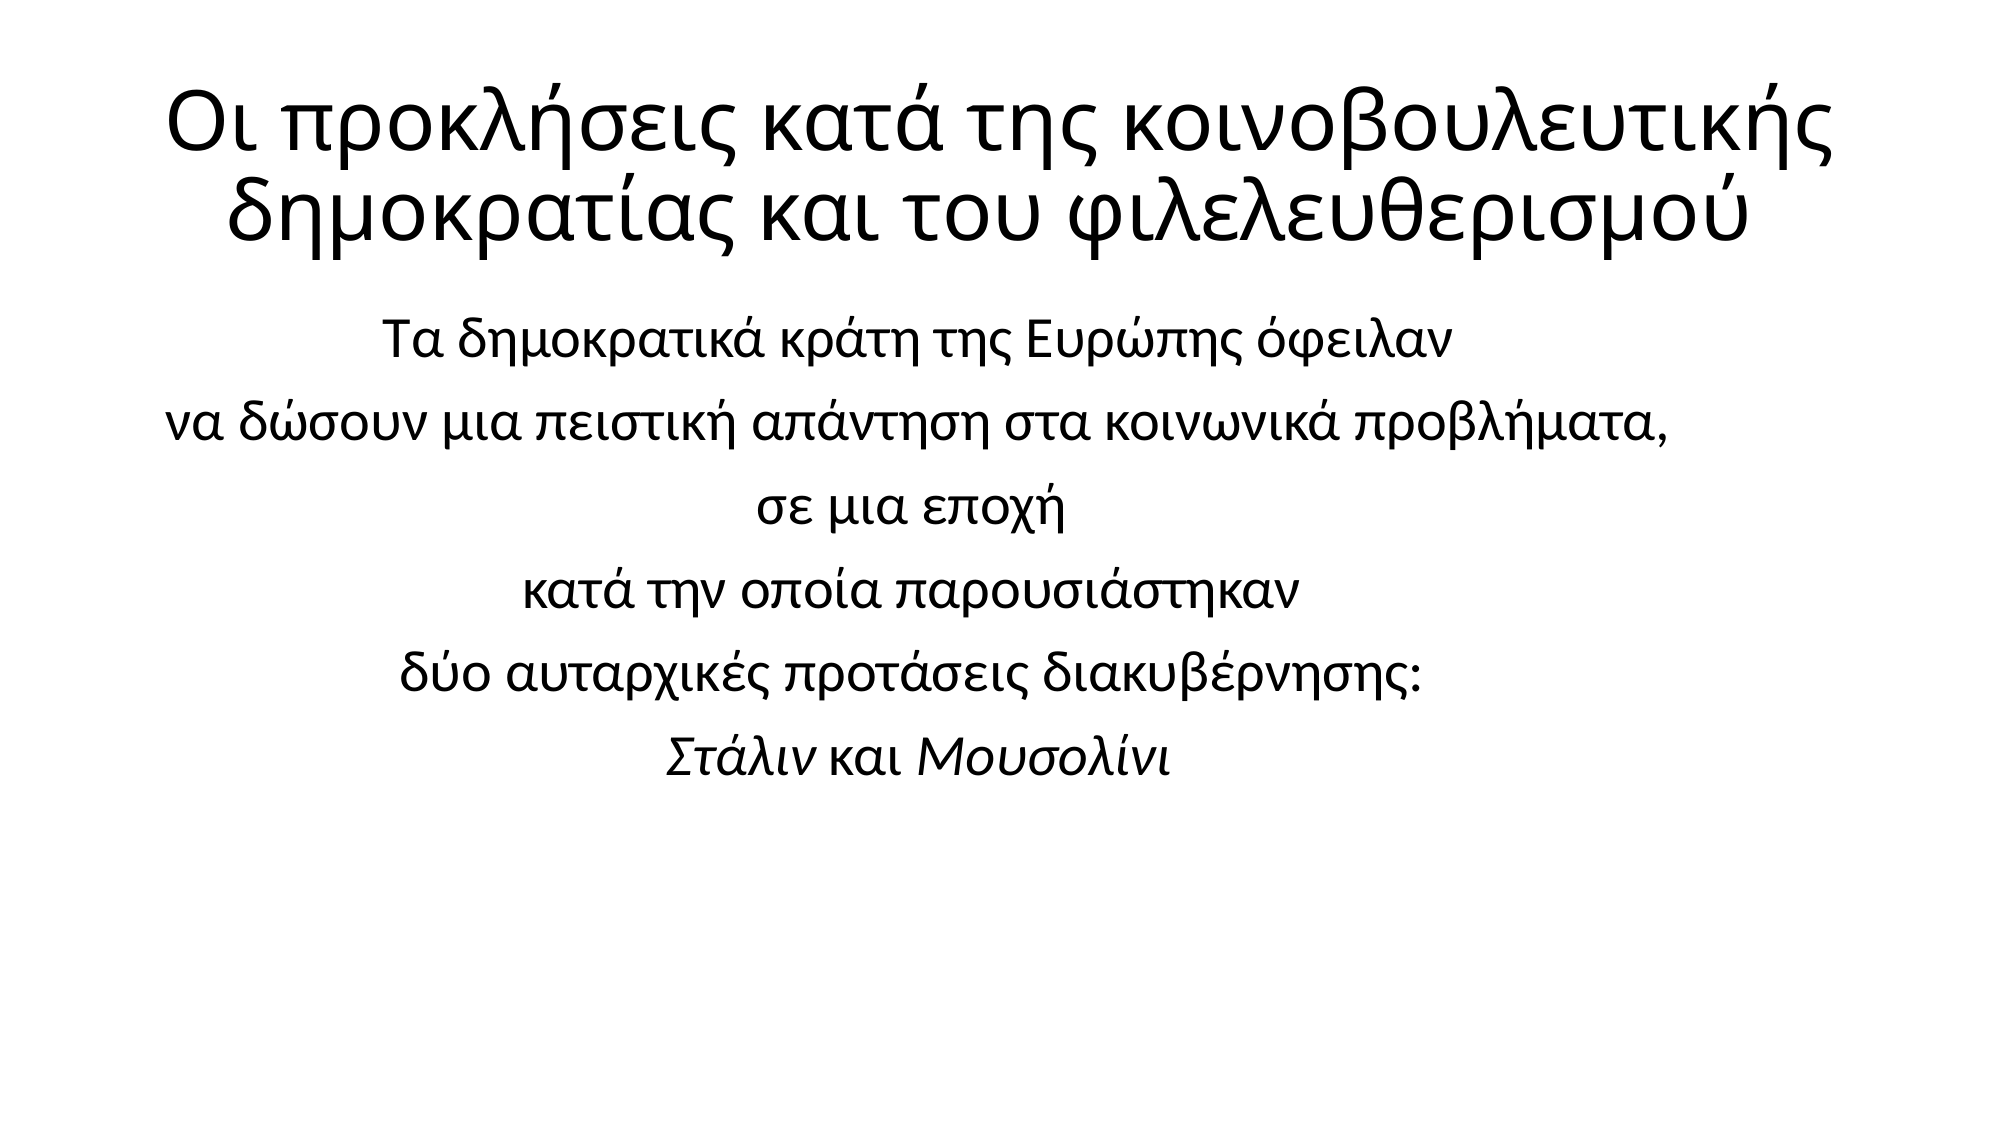

# Οι προκλήσεις κατά της κοινοβουλευτικής δημοκρατίας και του φιλελευθερισμού
Τα δημοκρατικά κράτη της Ευρώπης όφειλαν
 να δώσουν μια πειστική απάντηση στα κοινωνικά προβλήματα,
σε μια εποχή
κατά την οποία παρουσιάστηκαν
δύο αυταρχικές προτάσεις διακυβέρνησης:
Στάλιν και Μουσολίνι